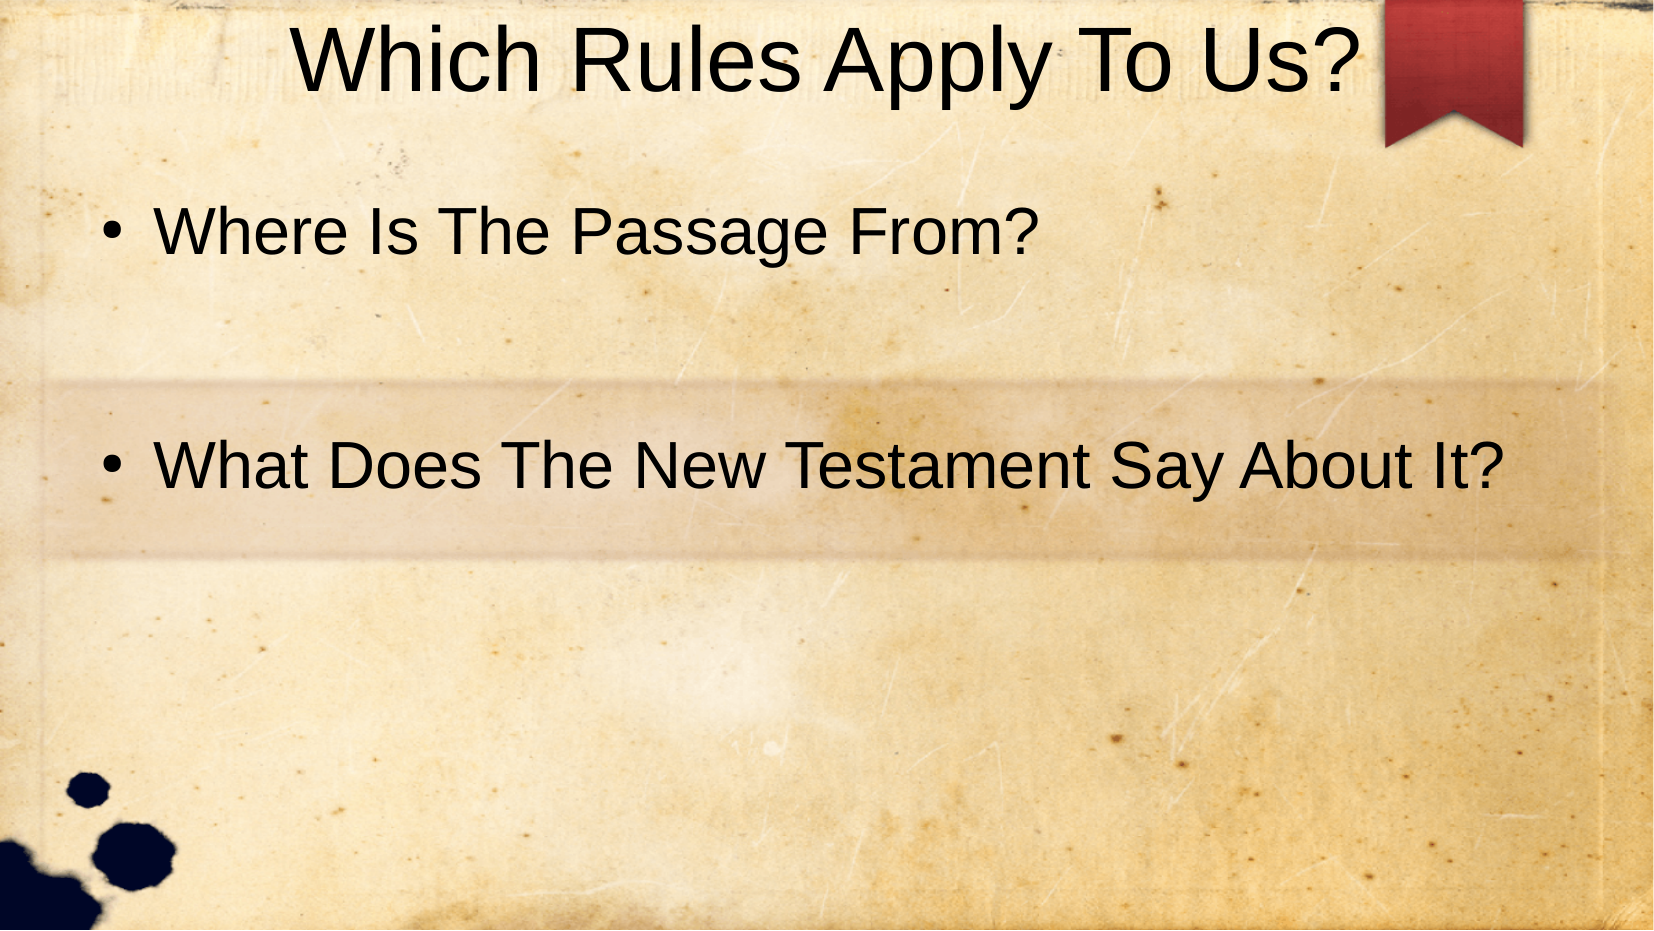

# Which Rules Apply To Us?
Where Is The Passage From?
What Does The New Testament Say About It?